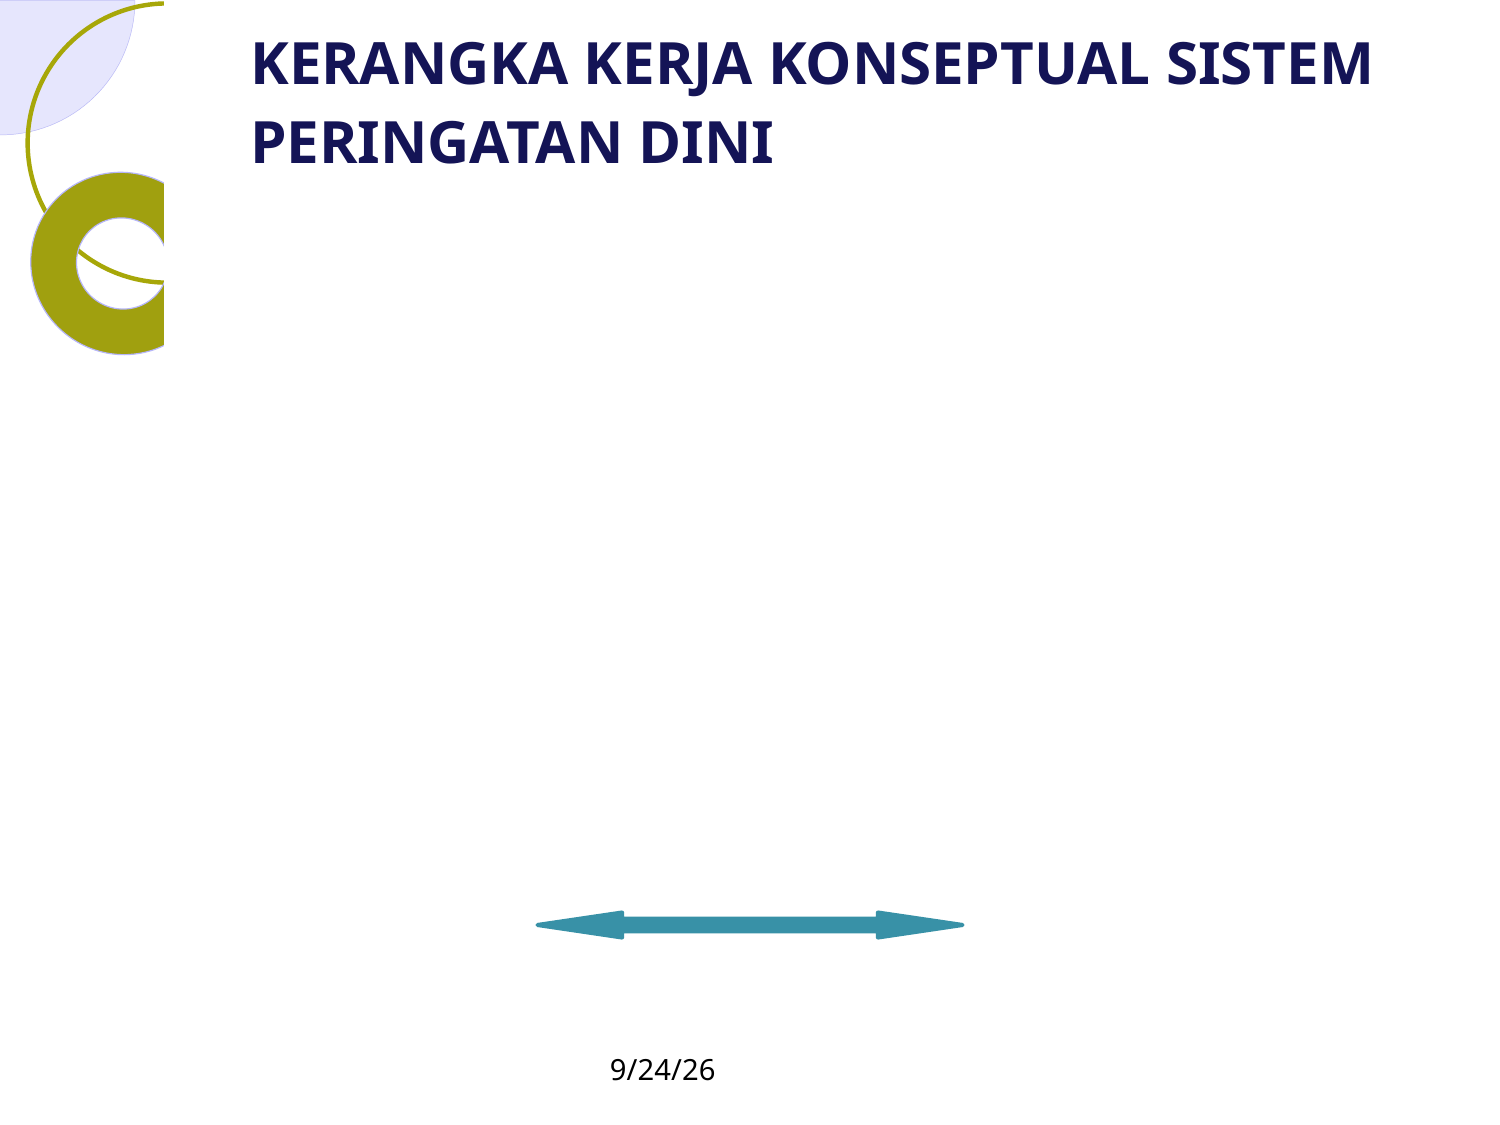

# KERANGKA KERJA KONSEPTUAL SISTEM PERINGATAN DINI
SATKORLAK PBP PROV
SATLAK PBP KAB/KOTA
MASYARAKAT
KESIAPSIAGAAN
RESPON
PEMBUAT
KEPUTUSAN
?? Pengetahuan
?? Sikap
?? Perilaku
PERINGATAN DINI